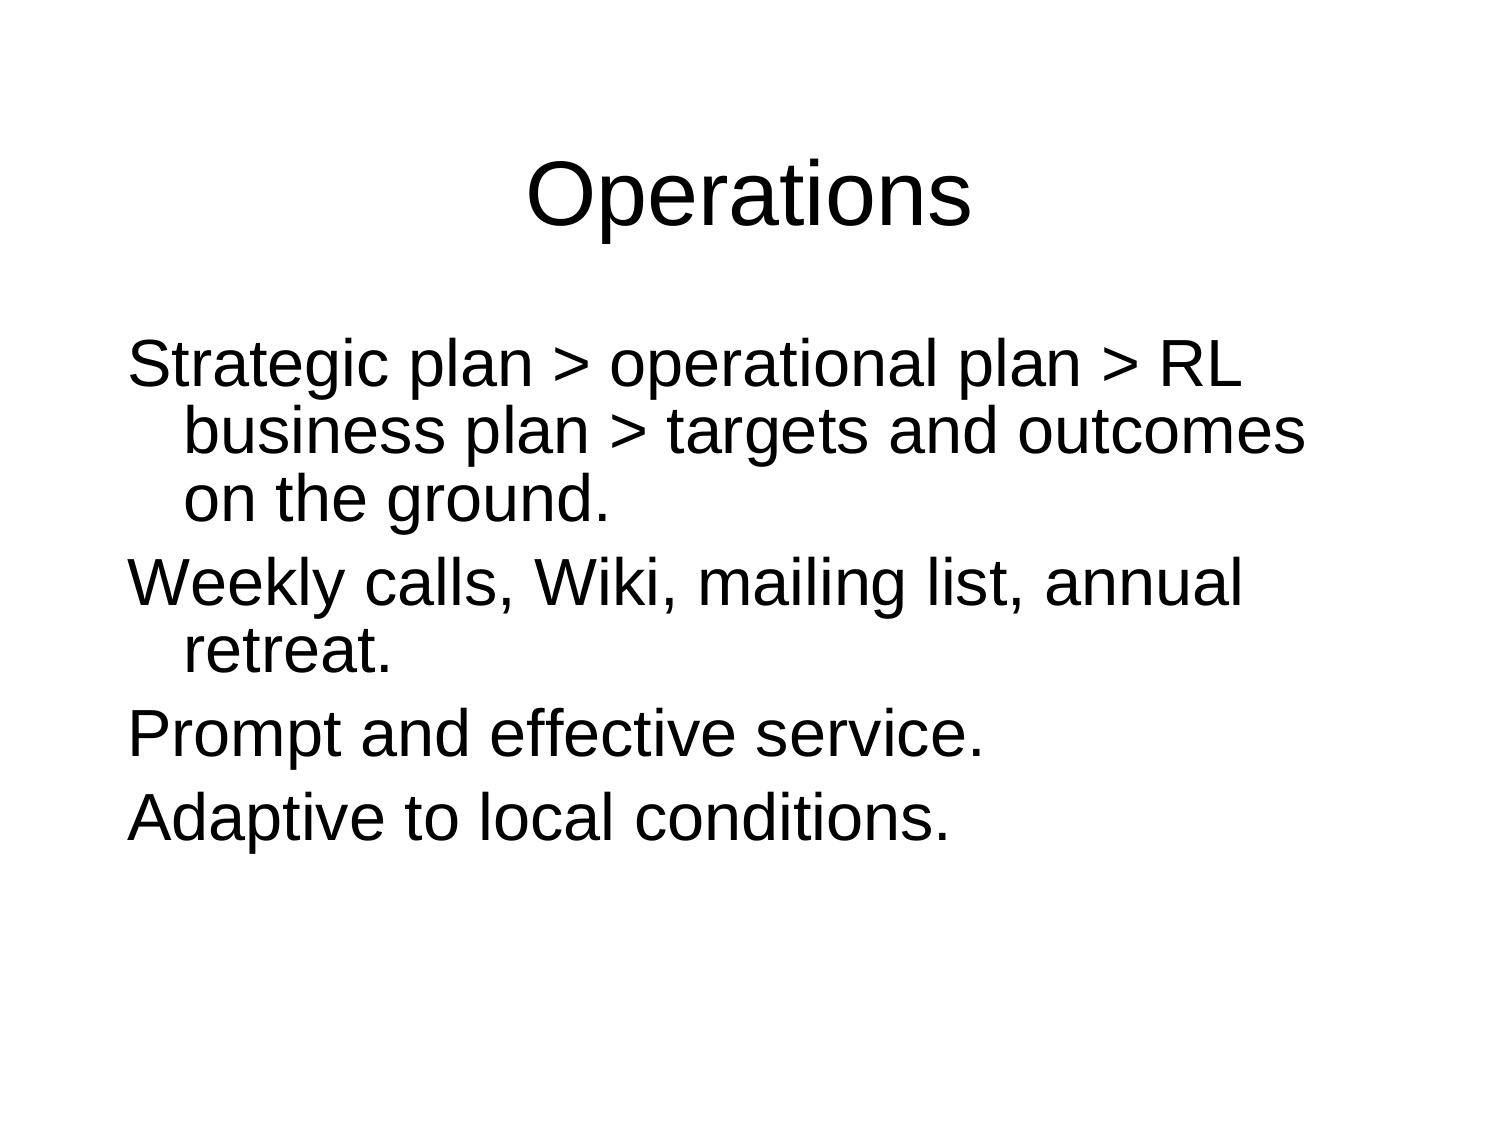

# Operations
Strategic plan > operational plan > RL business plan > targets and outcomes on the ground.
Weekly calls, Wiki, mailing list, annual retreat.
Prompt and effective service.
Adaptive to local conditions.